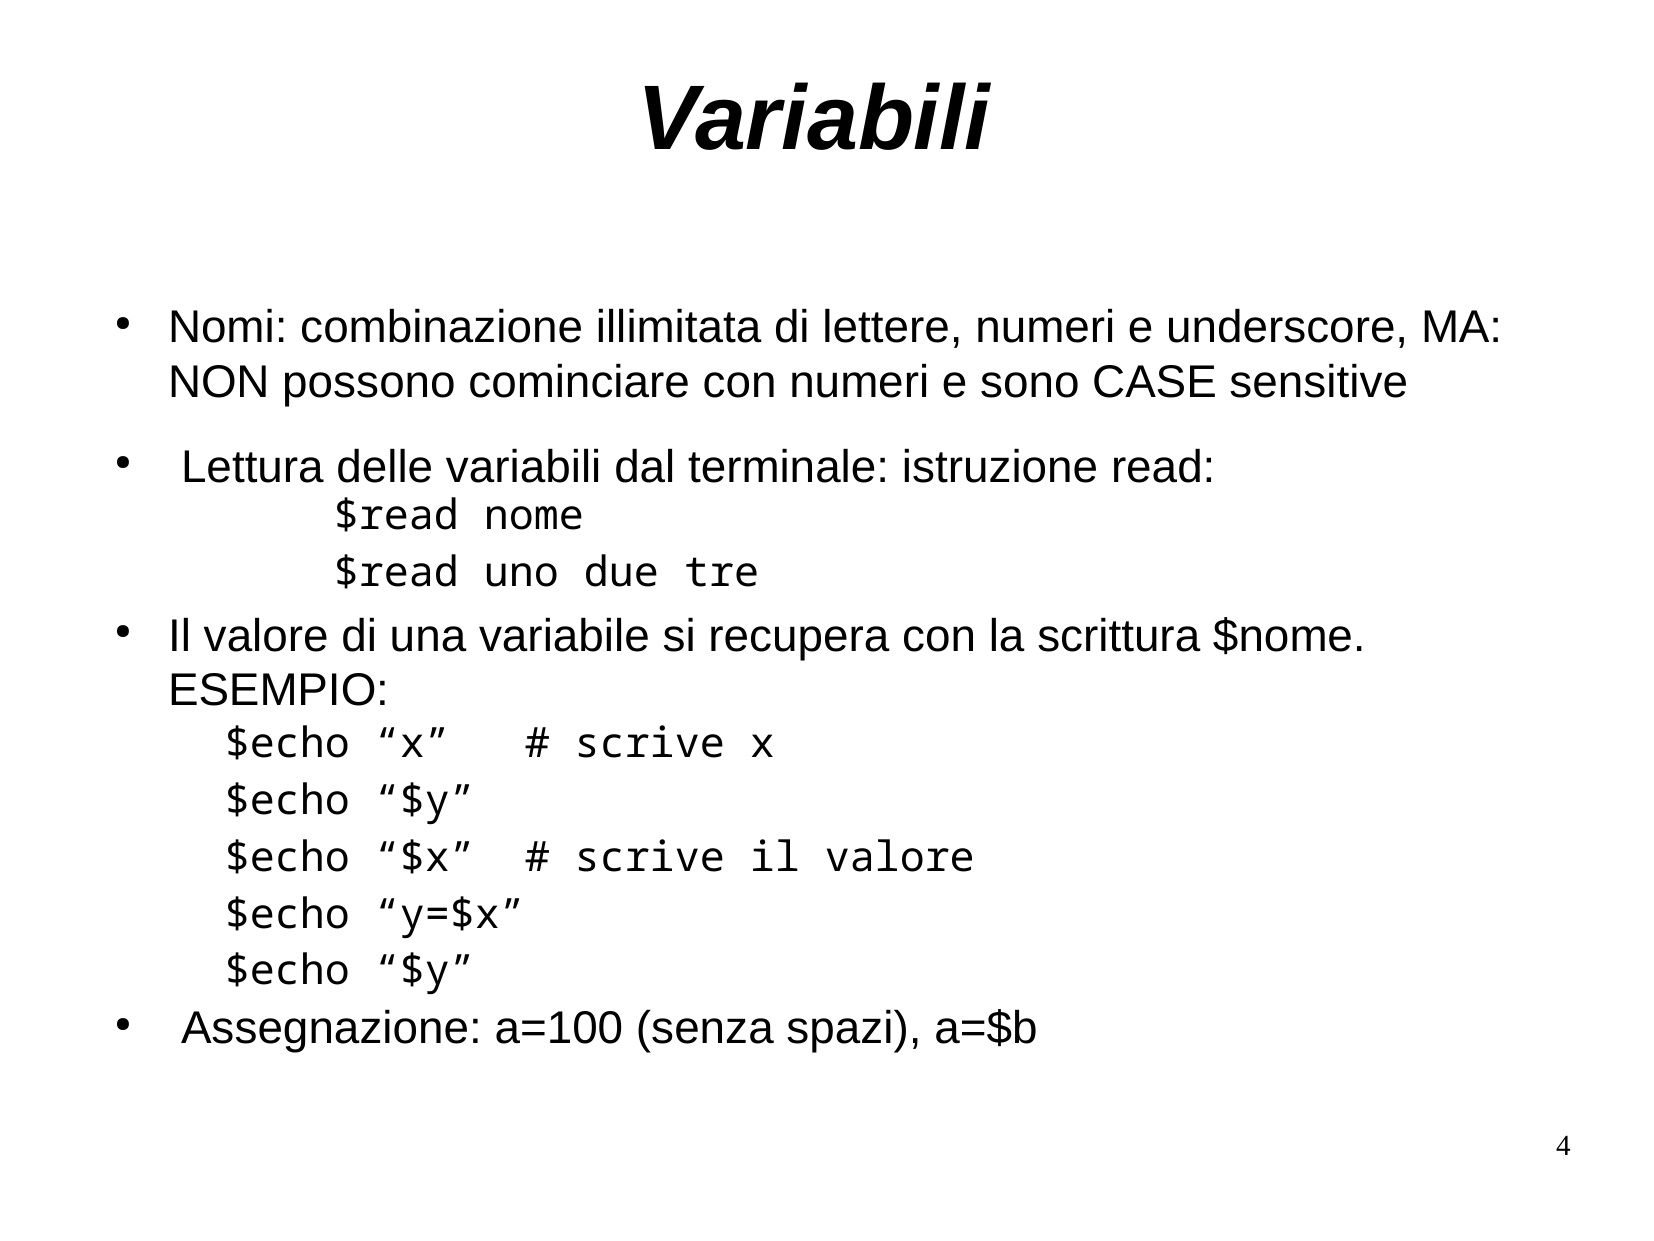

# Variabili
Nomi: combinazione illimitata di lettere, numeri e underscore, MA: NON possono cominciare con numeri e sono CASE sensitive
 Lettura delle variabili dal terminale: istruzione read:
Il valore di una variabile si recupera con la scrittura $nome. ESEMPIO:
 Assegnazione: a=100 (senza spazi), a=$b
$read nome
$read uno due tre
$echo “x”	# scrive x
$echo “$y”
$echo “$x”	# scrive il valore
$echo “y=$x”
$echo “$y”
4